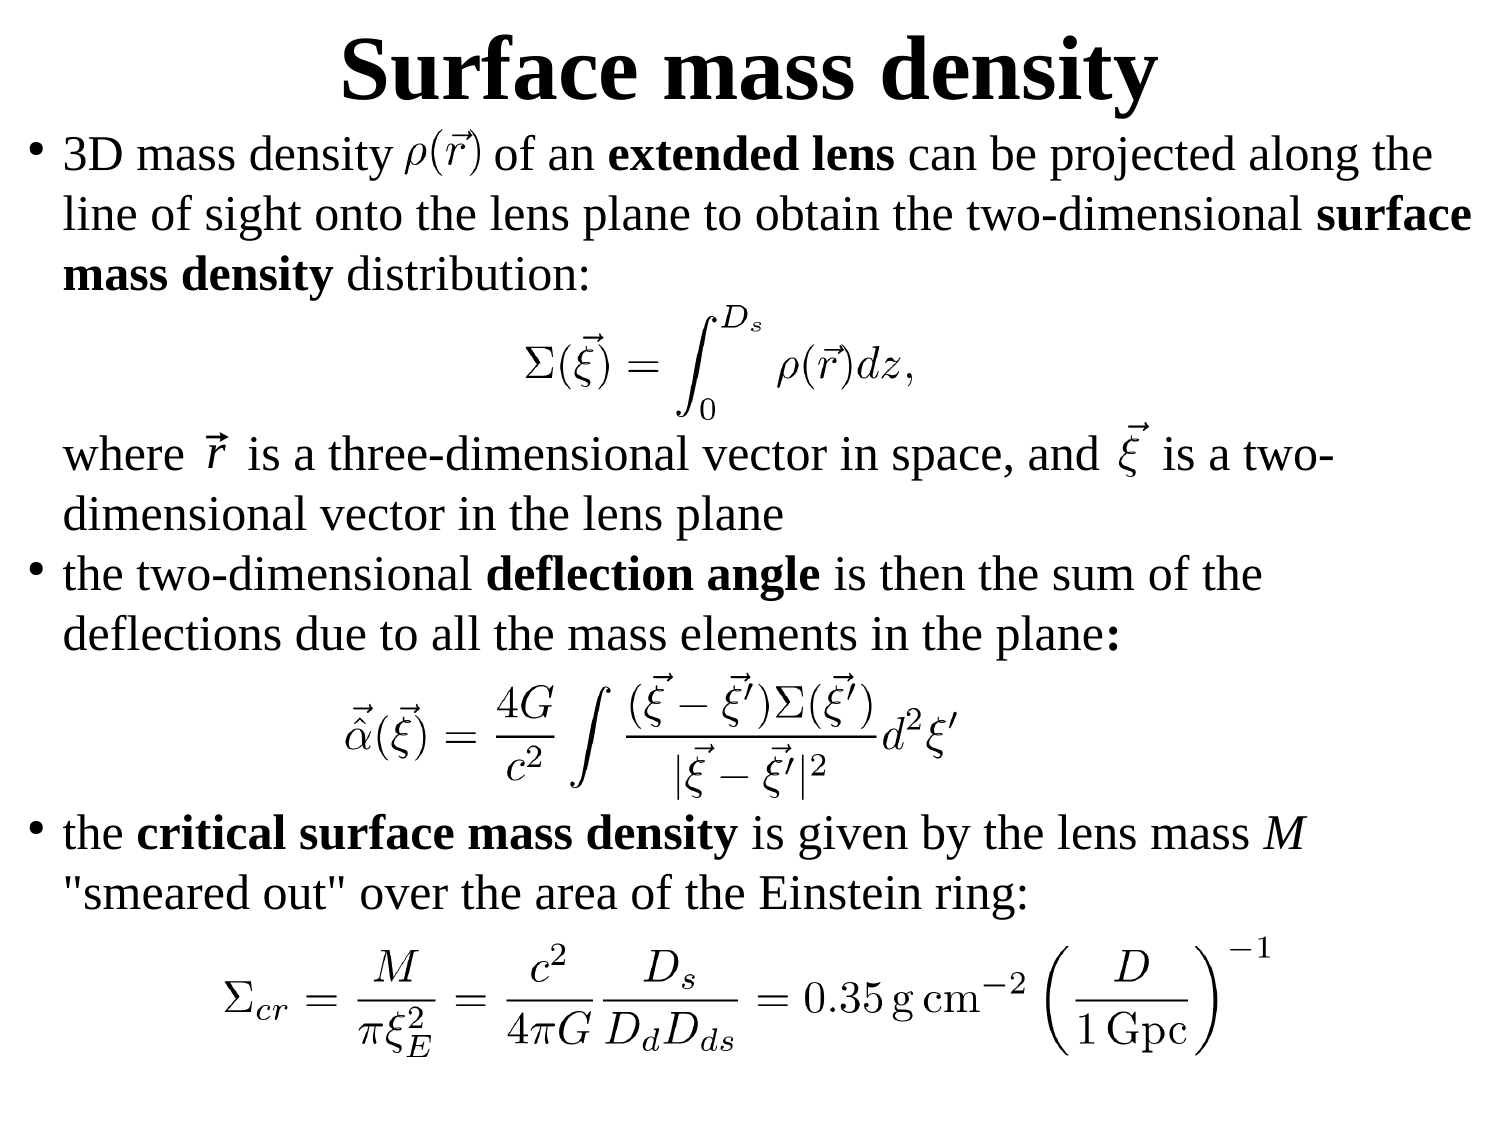

Surface mass density
3D mass density of an extended lens can be projected along the line of sight onto the lens plane to obtain the two-dimensional surface mass density distribution:
where is a three-dimensional vector in space, and is a two-dimensional vector in the lens plane
the two-dimensional deflection angle is then the sum of the deflections due to all the mass elements in the plane:
the critical surface mass density is given by the lens mass M "smeared out" over the area of the Einstein ring: